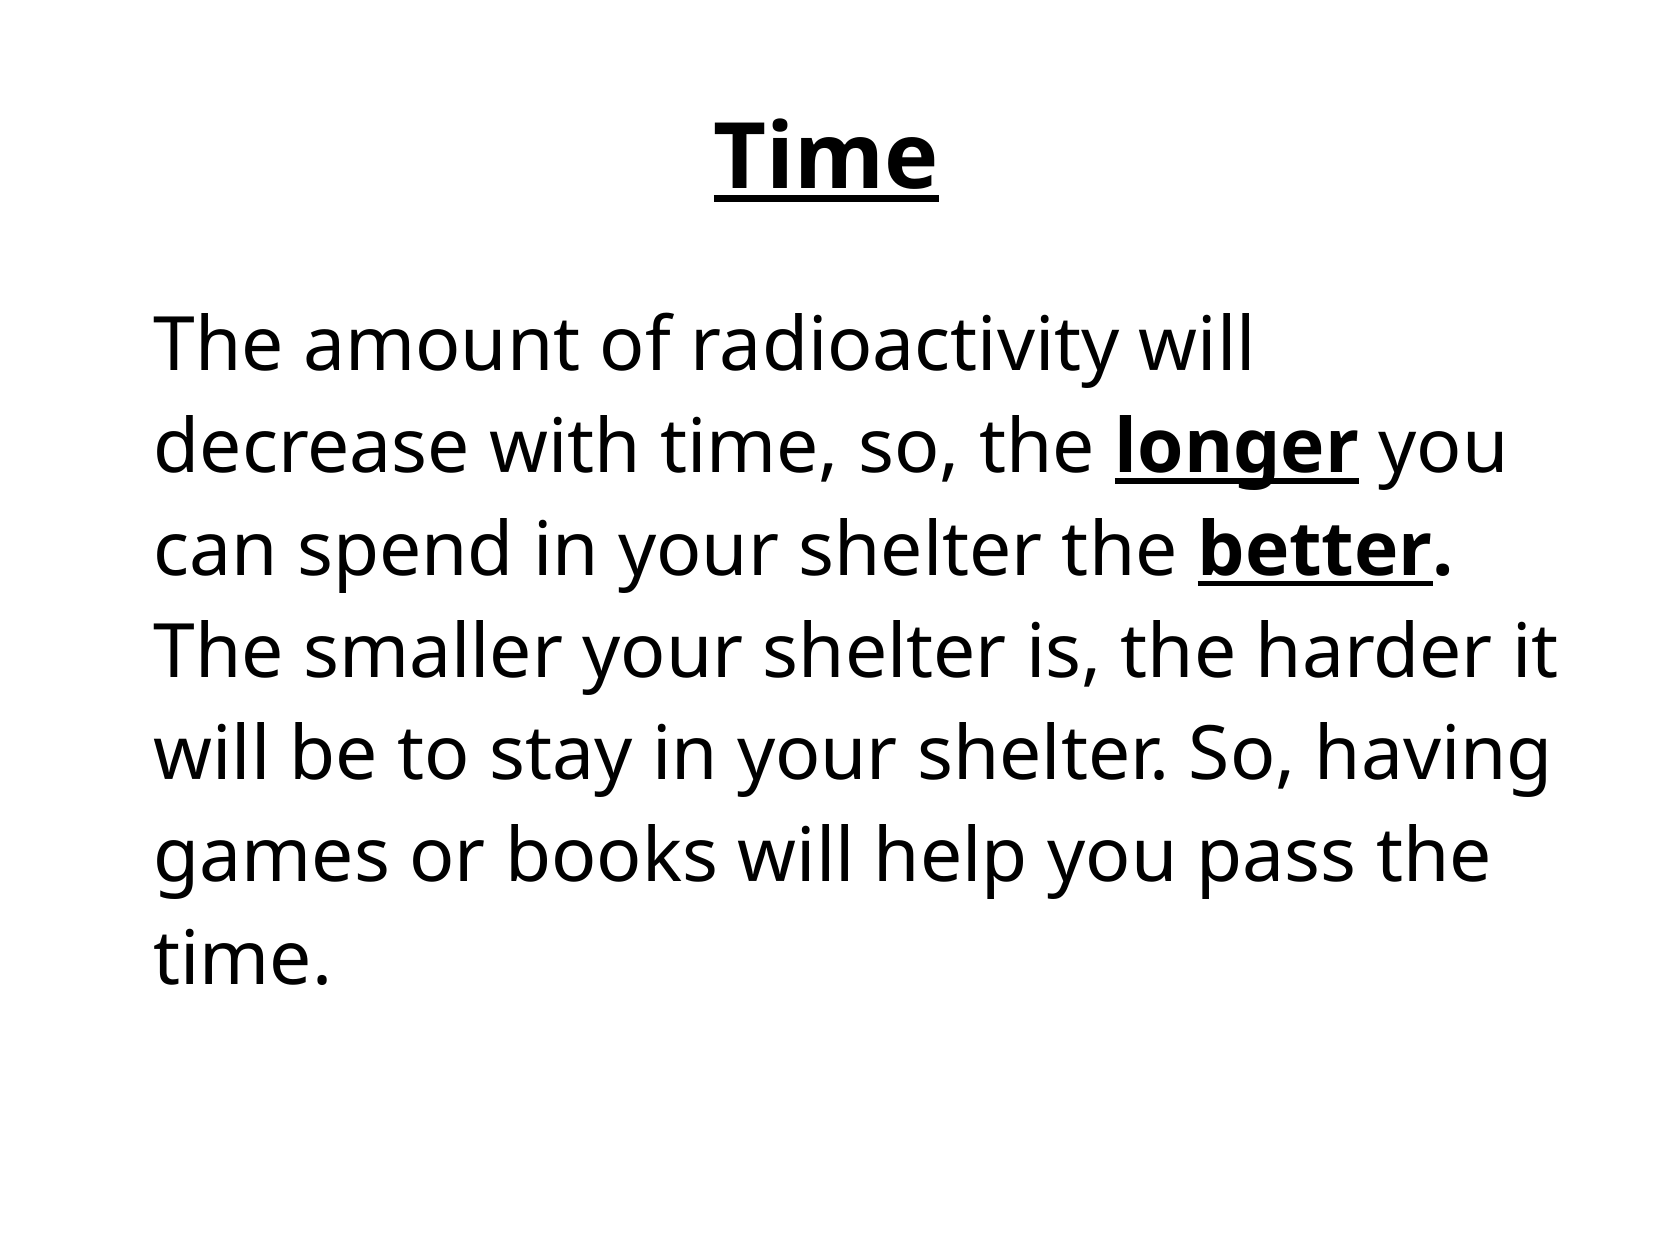

# Time
The amount of radioactivity will decrease with time, so, the longer you can spend in your shelter the better. The smaller your shelter is, the harder it will be to stay in your shelter. So, having games or books will help you pass the time.